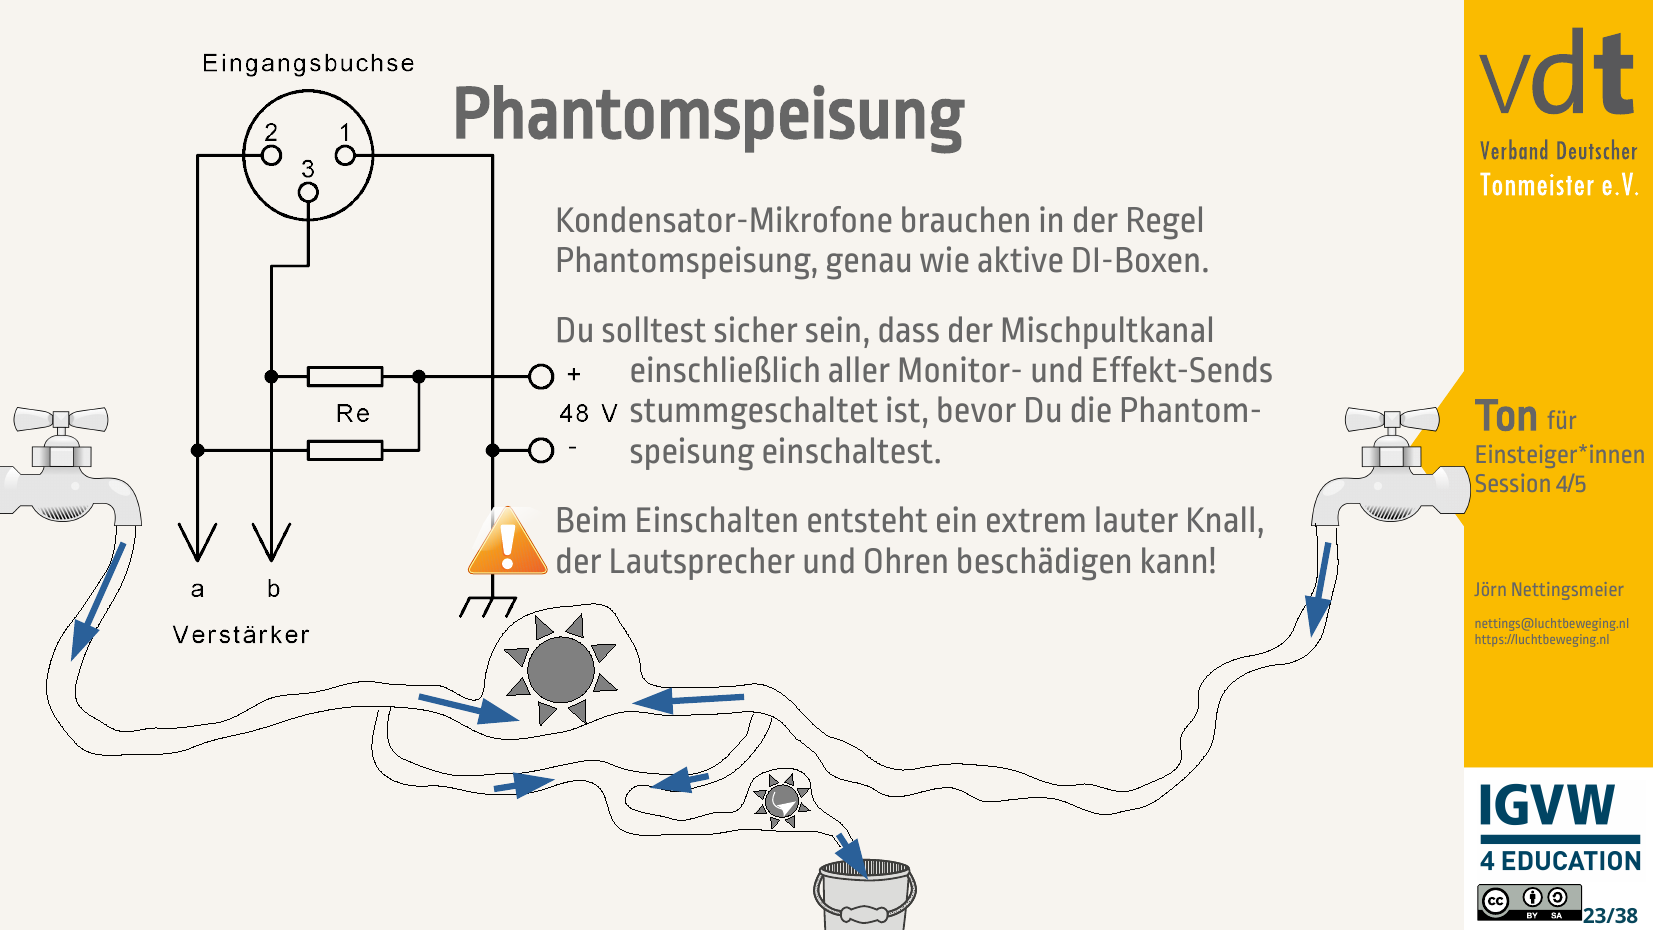

# Phantomspeisung
Kondensator-Mikrofone brauchen in der Regel Phantomspeisung, genau wie aktive DI-Boxen.
Du solltest sicher sein, dass der Mischpultkanal
 einschließlich aller Monitor- und Effekt-Sends
 stummgeschaltet ist, bevor Du die Phantom-
 speisung einschaltest.
Beim Einschalten entsteht ein extrem lauter Knall,
der Lautsprecher und Ohren beschädigen kann!